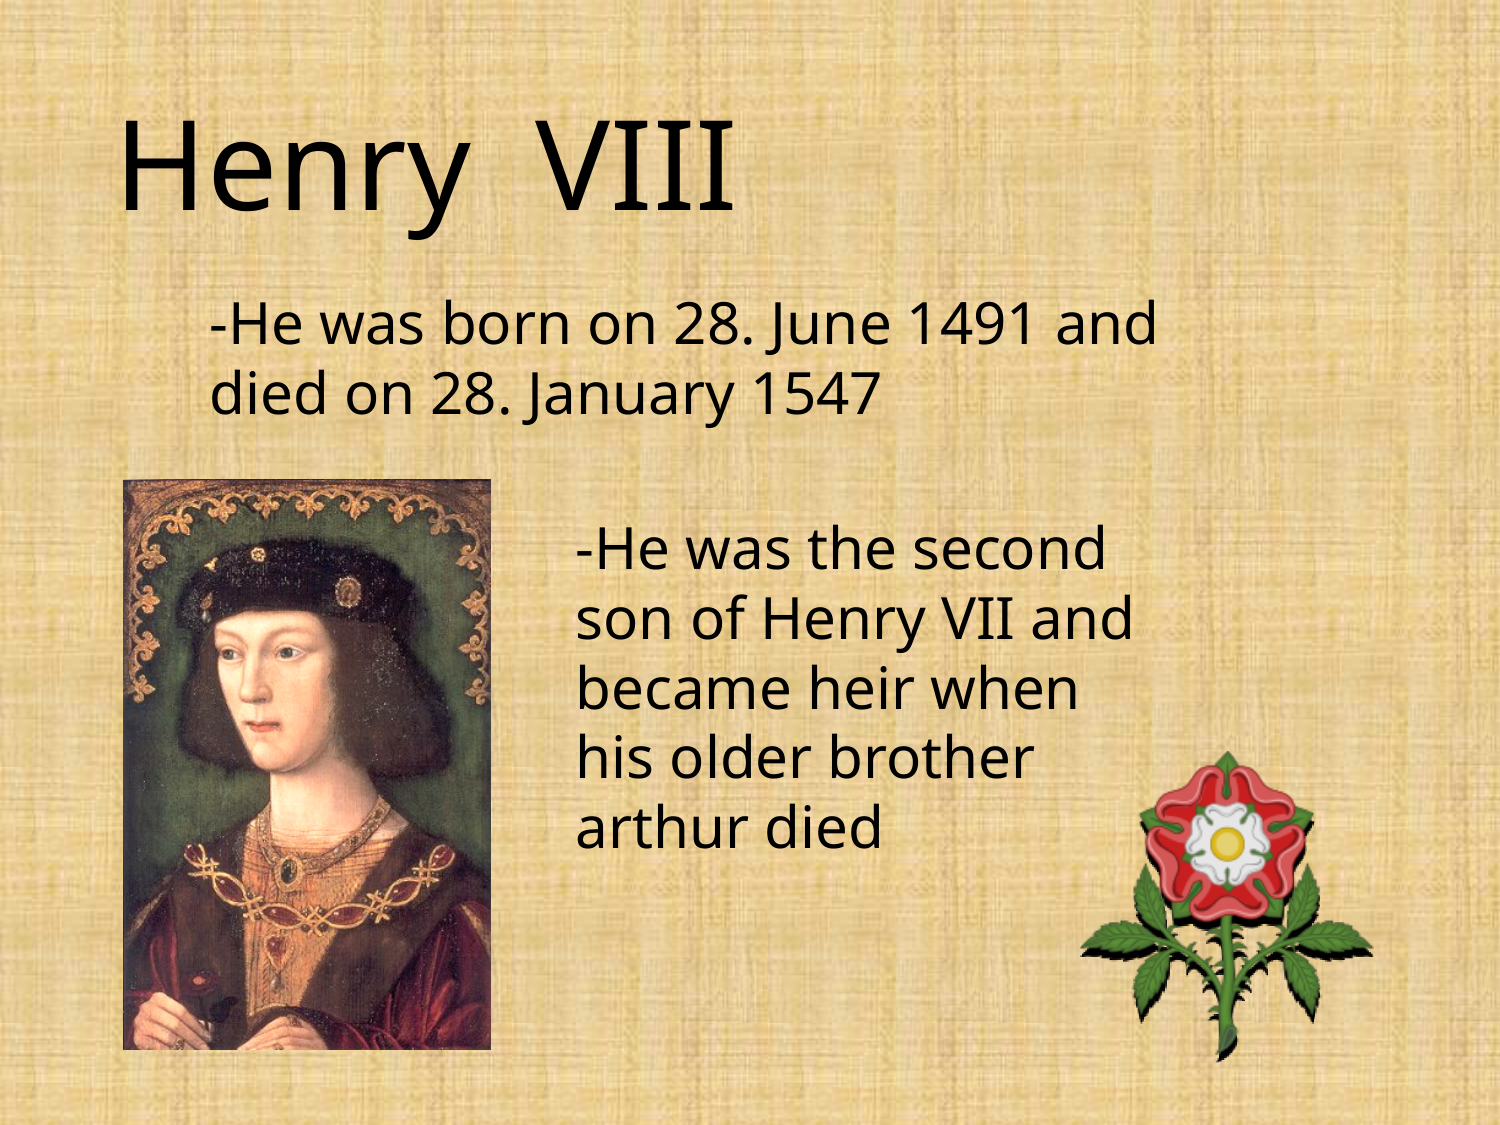

Henry VIII
-He was born on 28. June 1491 and died on 28. January 1547
-He was the second son of Henry VII and became heir when his older brother arthur died